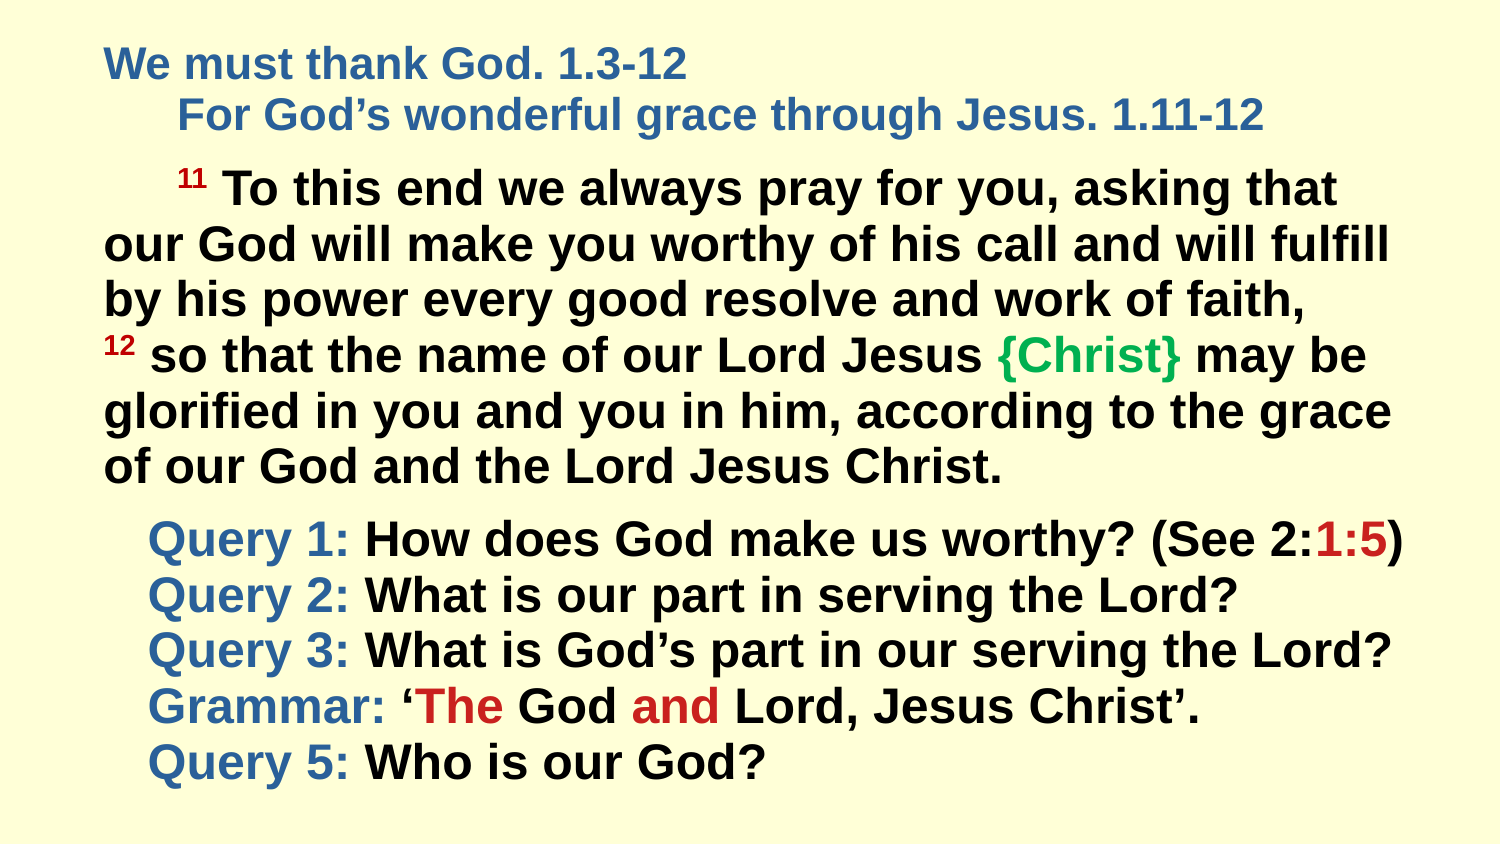

We must thank God. 1.3-12
	For God’s wonderful grace through Jesus. 1.11-12
	11 To this end we always pray for you, asking that our God will make you worthy of his call and will fulfill by his power every good resolve and work of faith,
12 so that the name of our Lord Jesus {Christ} may be glorified in you and you in him, according to the grace of our God and the Lord Jesus Christ.
	Query 1: How does God make us worthy? (See 2:1:5)
	Query 2: What is our part in serving the Lord?
	Query 3: What is God’s part in our serving the Lord?
	Grammar: ‘The God and Lord, Jesus Christ’.
	Query 5: Who is our God?